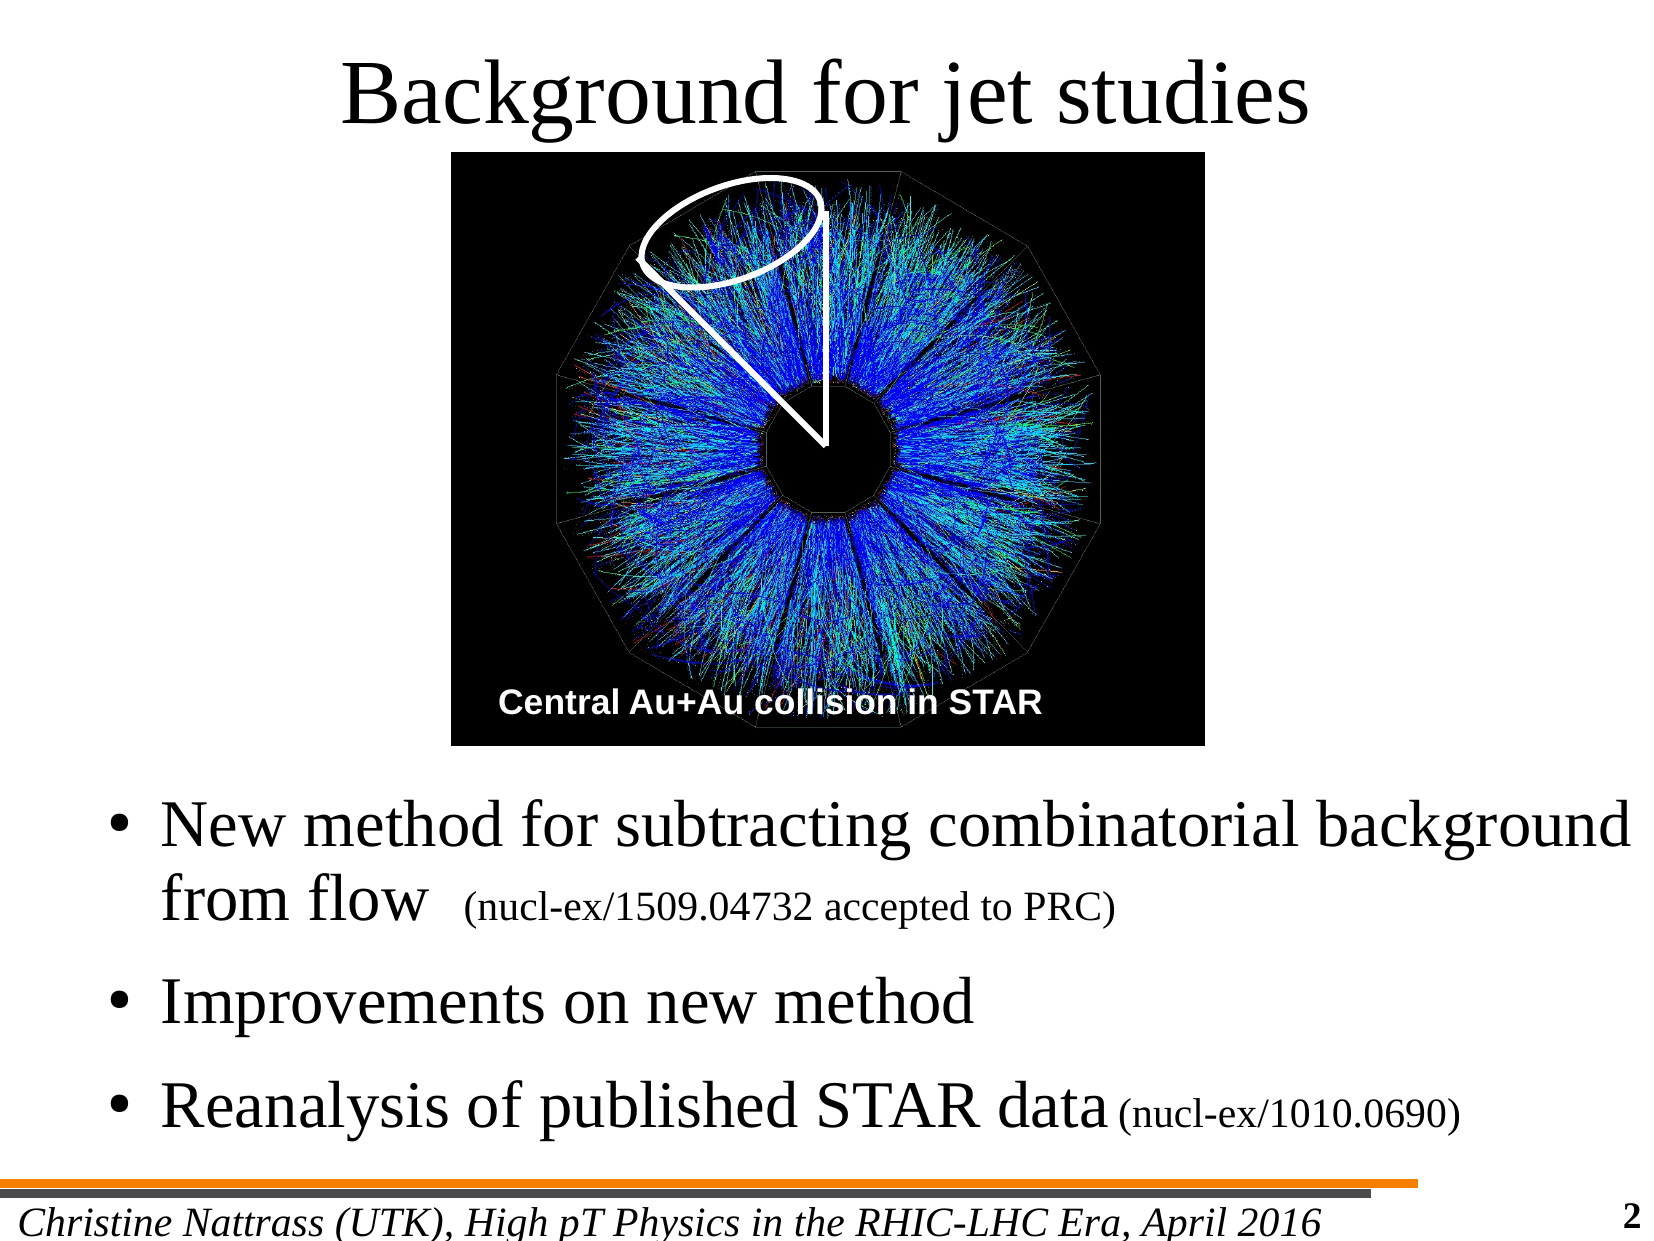

# Background for jet studies
Central Au+Au collision in STAR
New method for subtracting combinatorial background from flow (nucl-ex/1509.04732 accepted to PRC)
Improvements on new method
Reanalysis of published STAR data (nucl-ex/1010.0690)